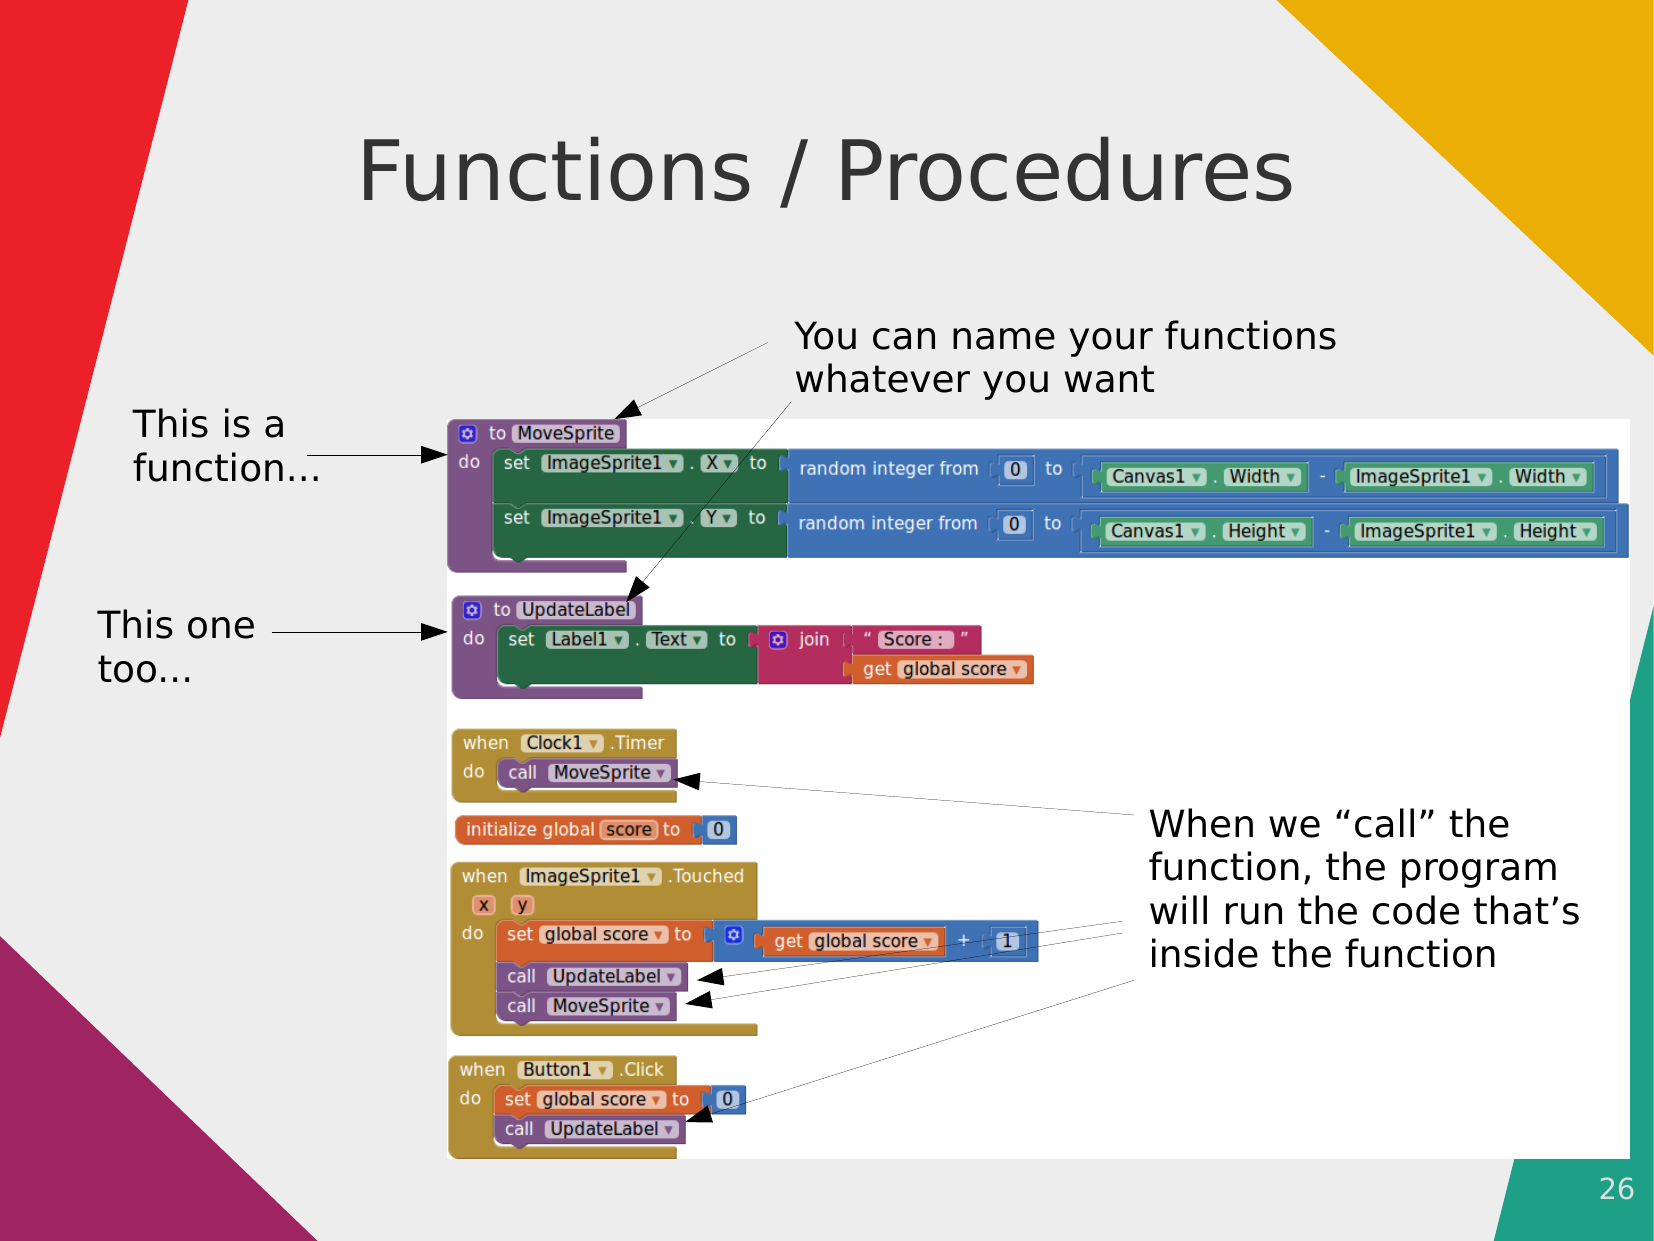

# Functions / Procedures
You can name your functions whatever you want
This is a function...
This one too...
When we “call” the function, the program will run the code that’s inside the function
26